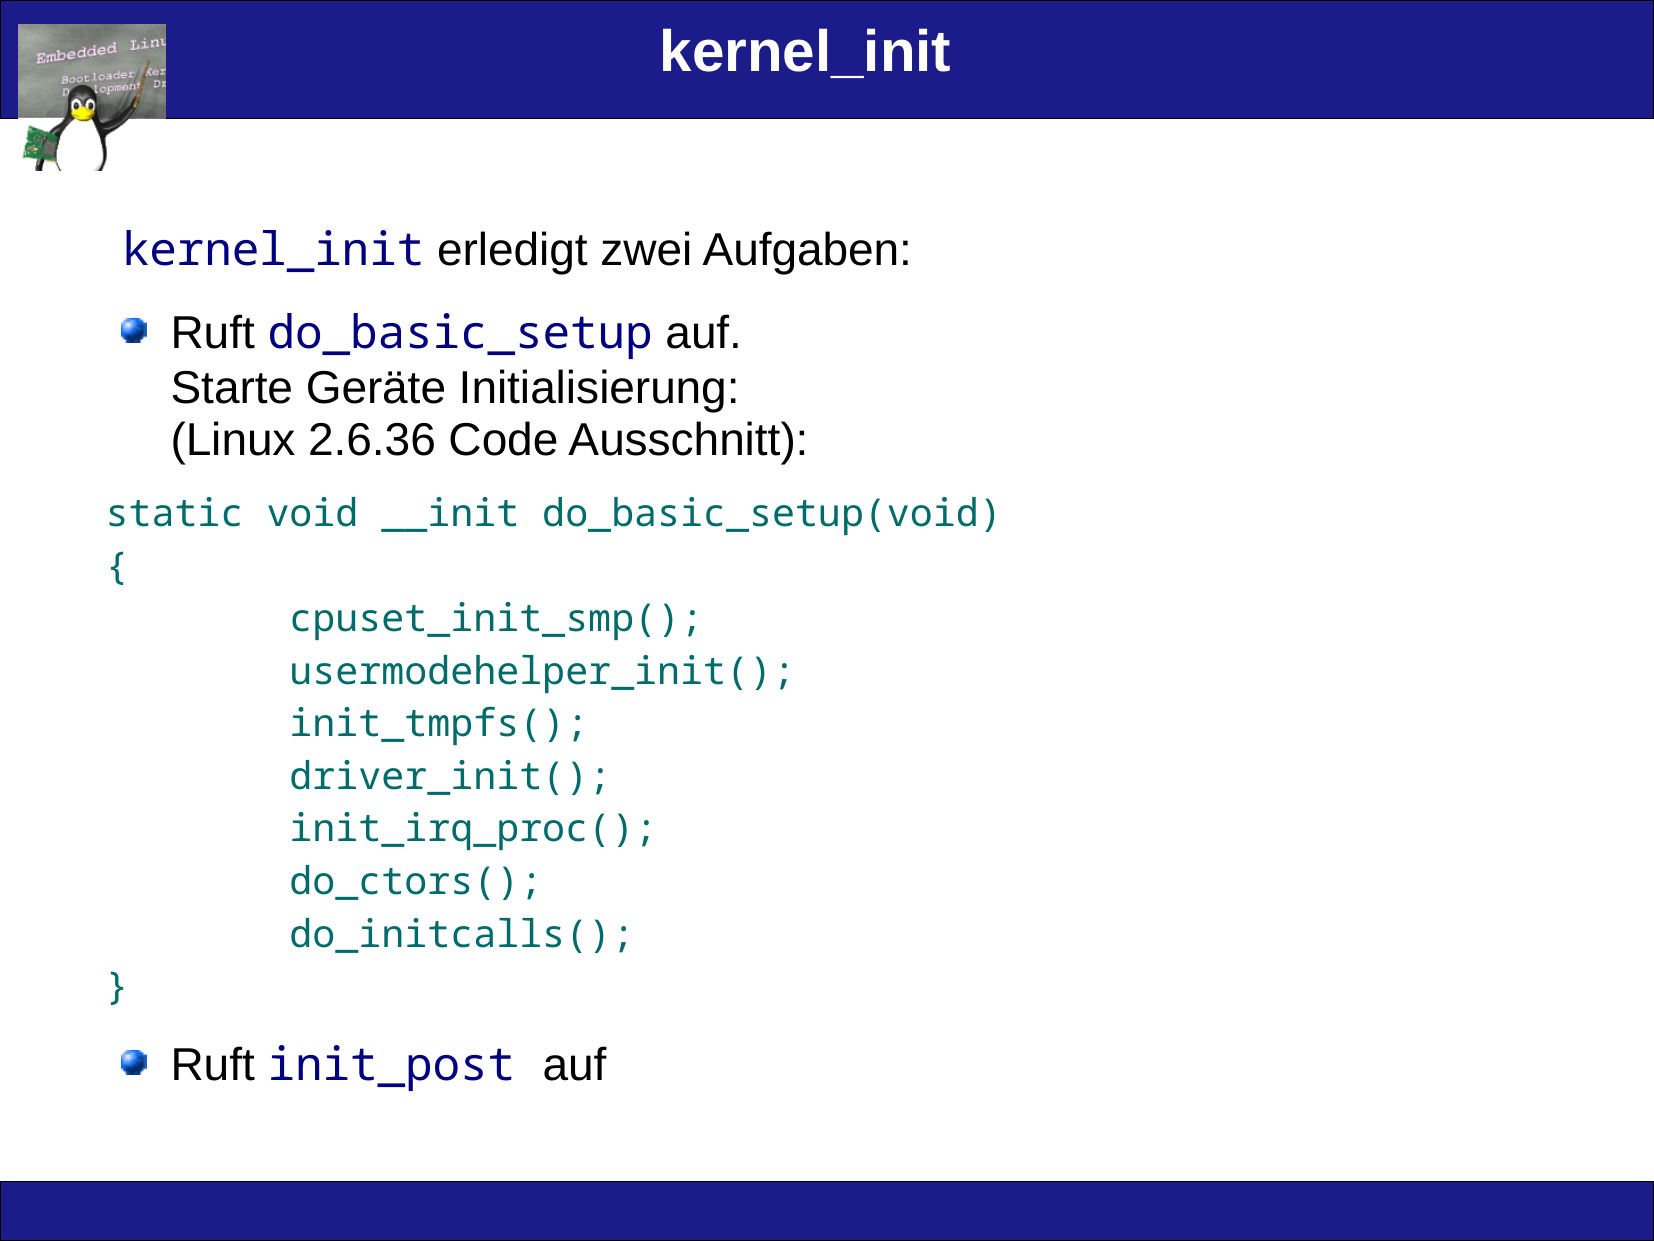

# kernel_init
kernel_init erledigt zwei Aufgaben:
Ruft do_basic_setup auf.
Starte Geräte Initialisierung:
(Linux 2.6.36 Code Ausschnitt):
static void __init do_basic_setup(void)
{
 cpuset_init_smp();
 usermodehelper_init();
 init_tmpfs();
 driver_init();
 init_irq_proc();
 do_ctors();
 do_initcalls();
}
Ruft init_post auf